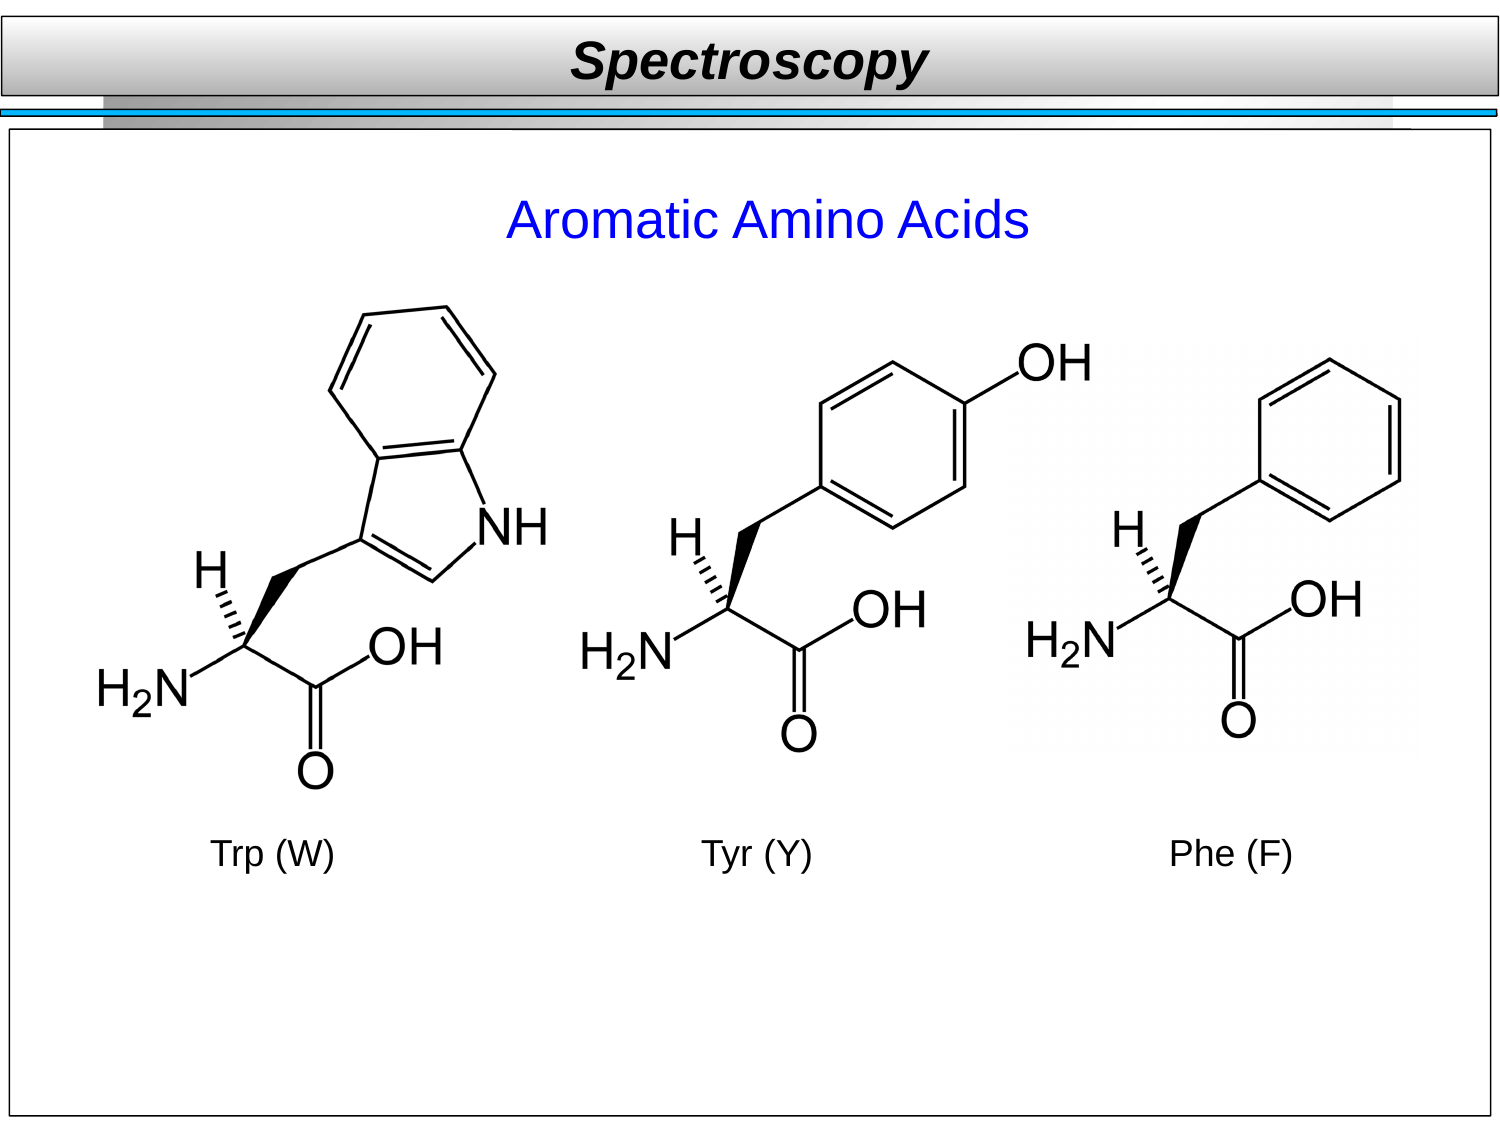

Spectroscopy
# Aromatic Amino Acids
Trp (W) Tyr (Y) Phe (F)